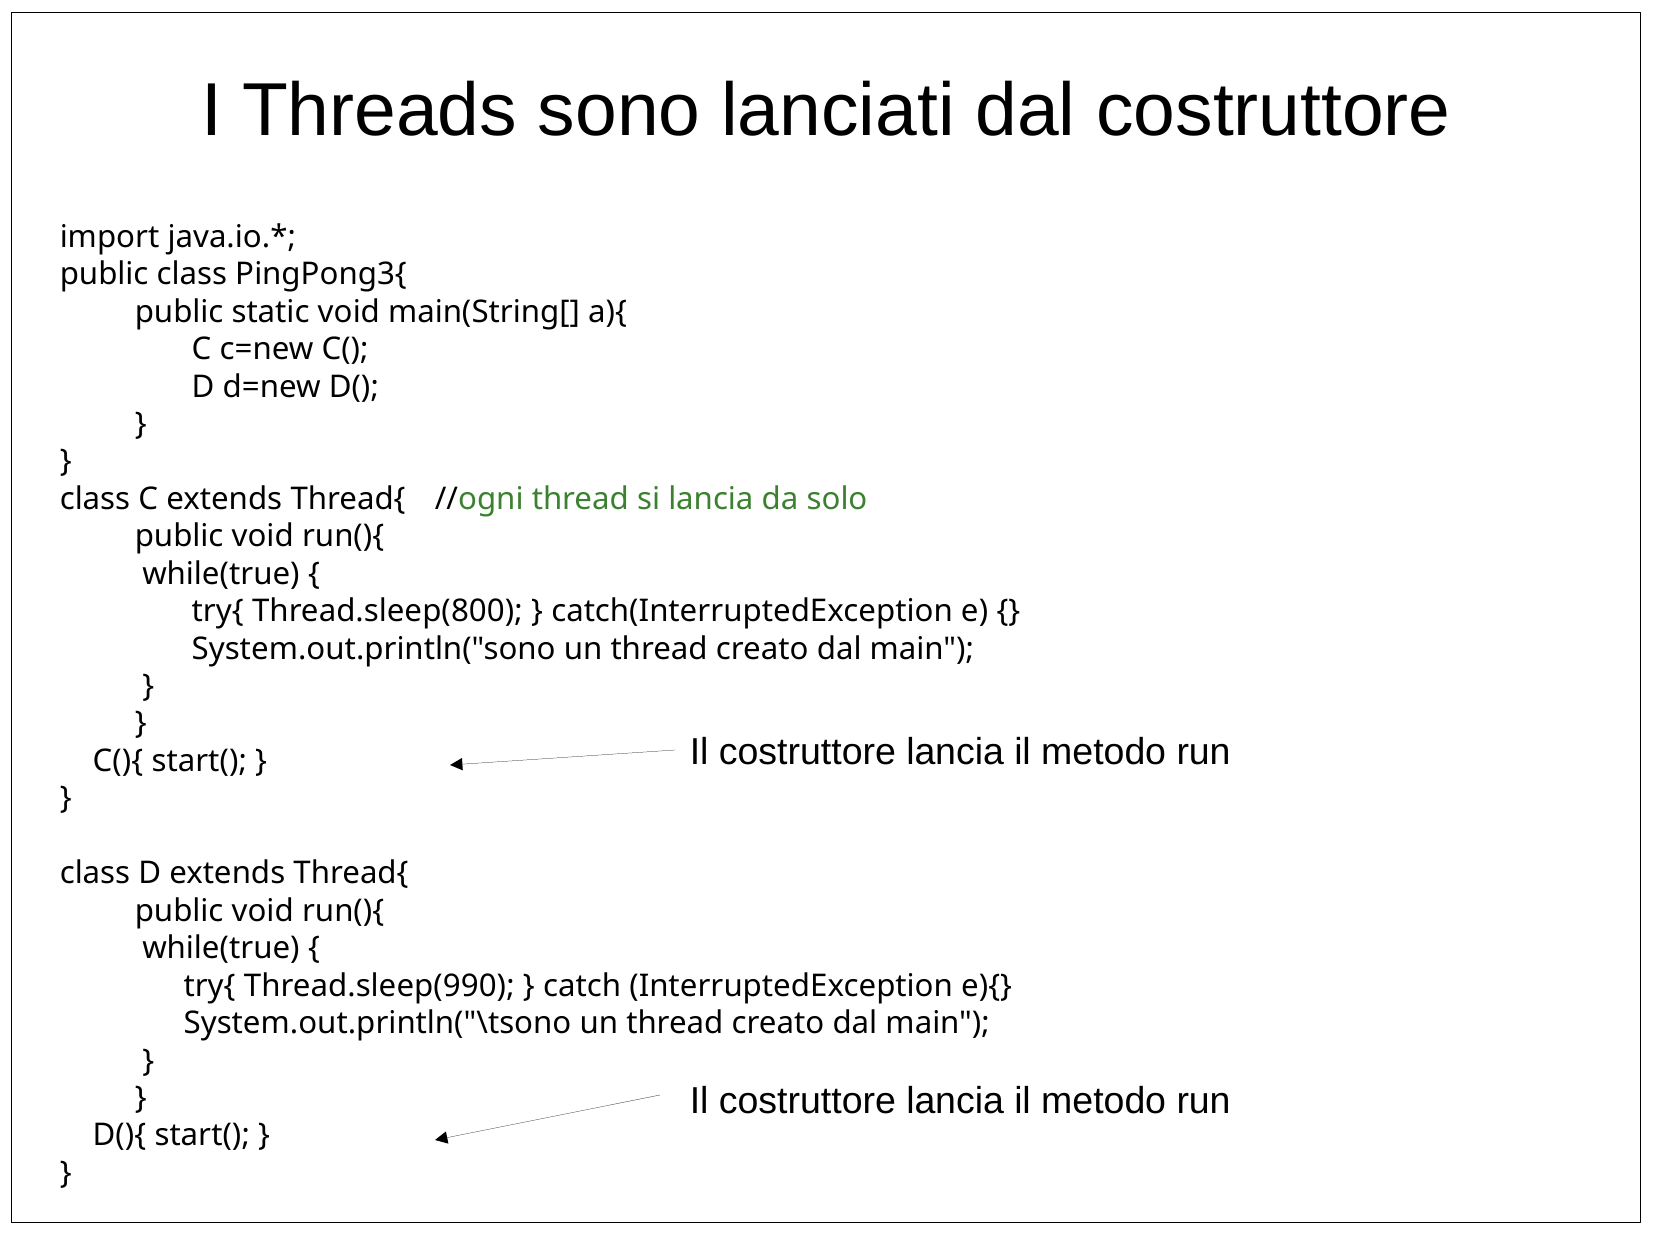

I Threads sono lanciati dal costruttore
import java.io.*;
public class PingPong3{
	public static void main(String[] a){
 C c=new C();
 D d=new D();
	}
}
class C extends Thread{	//ogni thread si lancia da solo
	public void run(){
 while(true) {
 try{ Thread.sleep(800); } catch(InterruptedException e) {}
 System.out.println("sono un thread creato dal main");
 }
	}
 C(){ start(); }
}
class D extends Thread{
	public void run(){
 while(true) {
 try{ Thread.sleep(990); } catch (InterruptedException e){}
 System.out.println("\tsono un thread creato dal main");
 }
	}
 D(){ start(); }
}
Il costruttore lancia il metodo run
Il costruttore lancia il metodo run